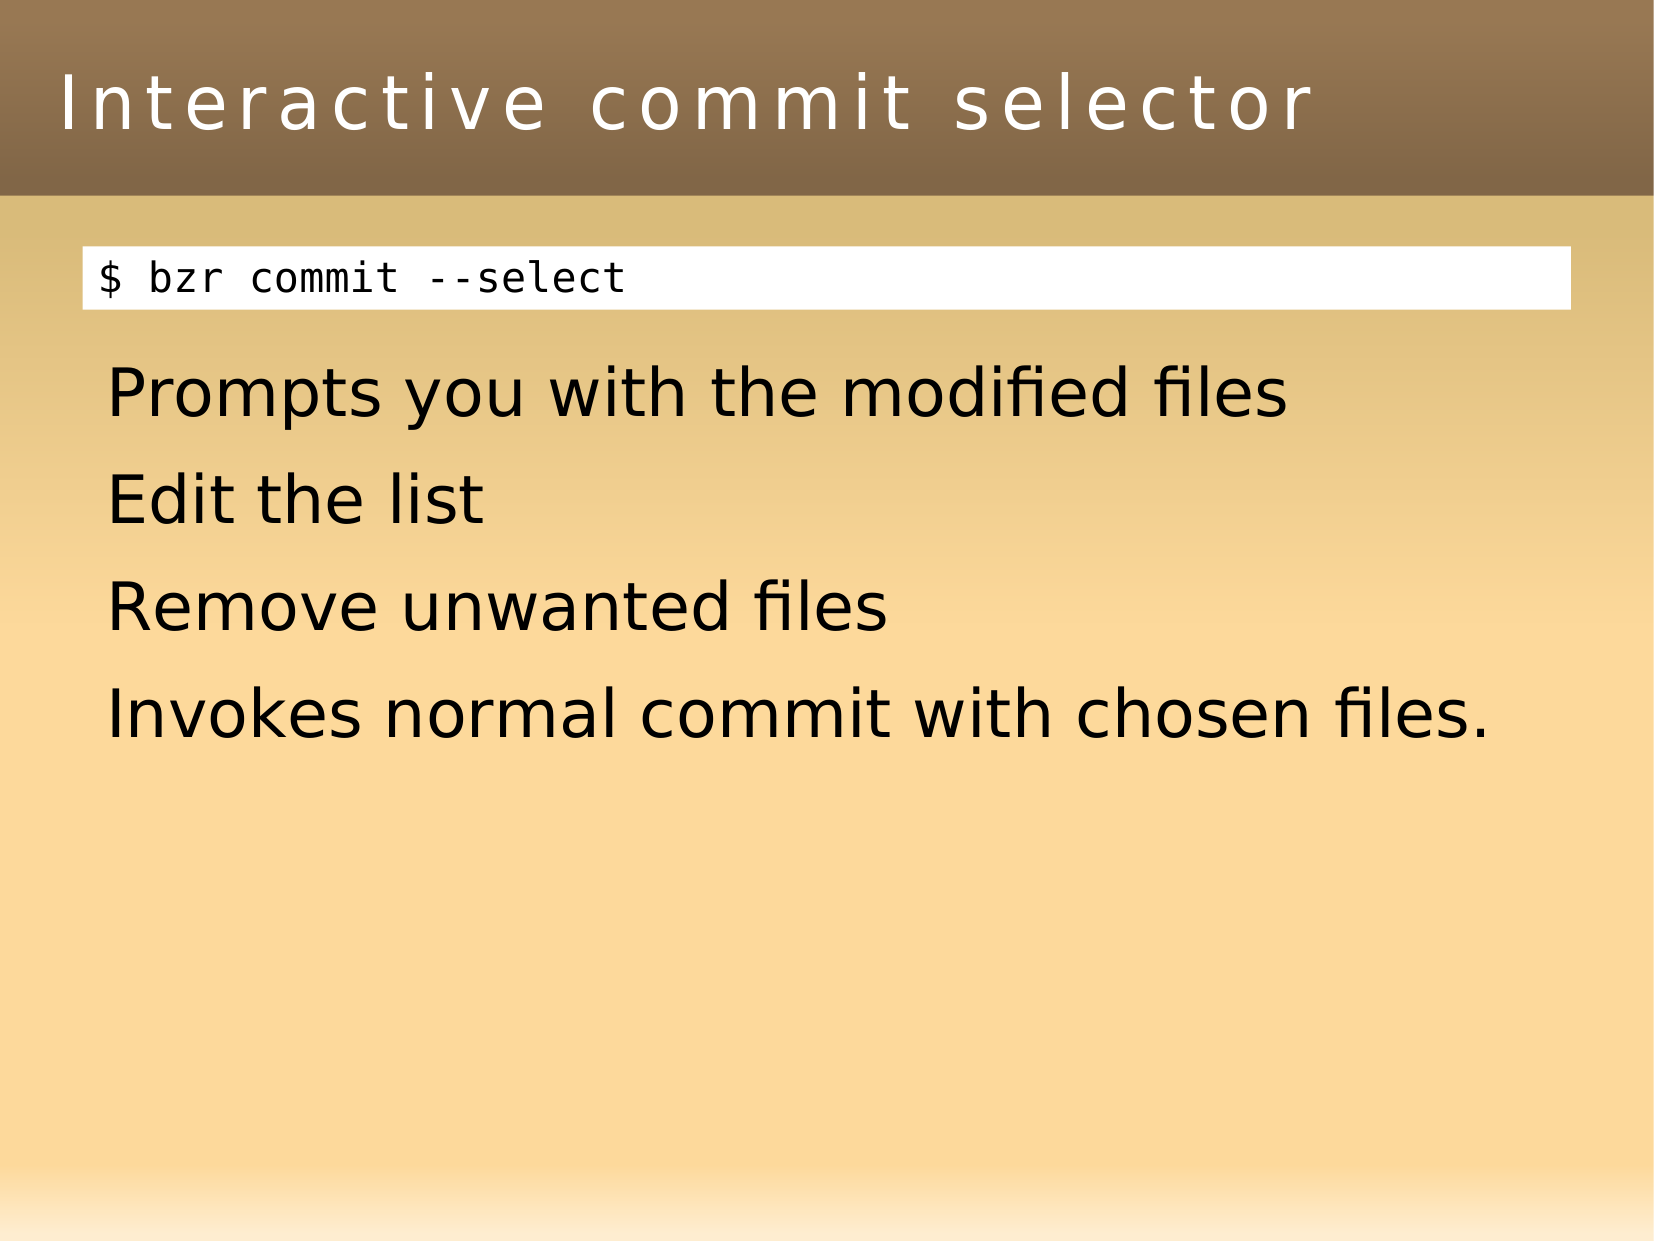

# Interactive commit selector
$ bzr commit --select
Prompts you with the modified files
Edit the list
Remove unwanted files
Invokes normal commit with chosen files.